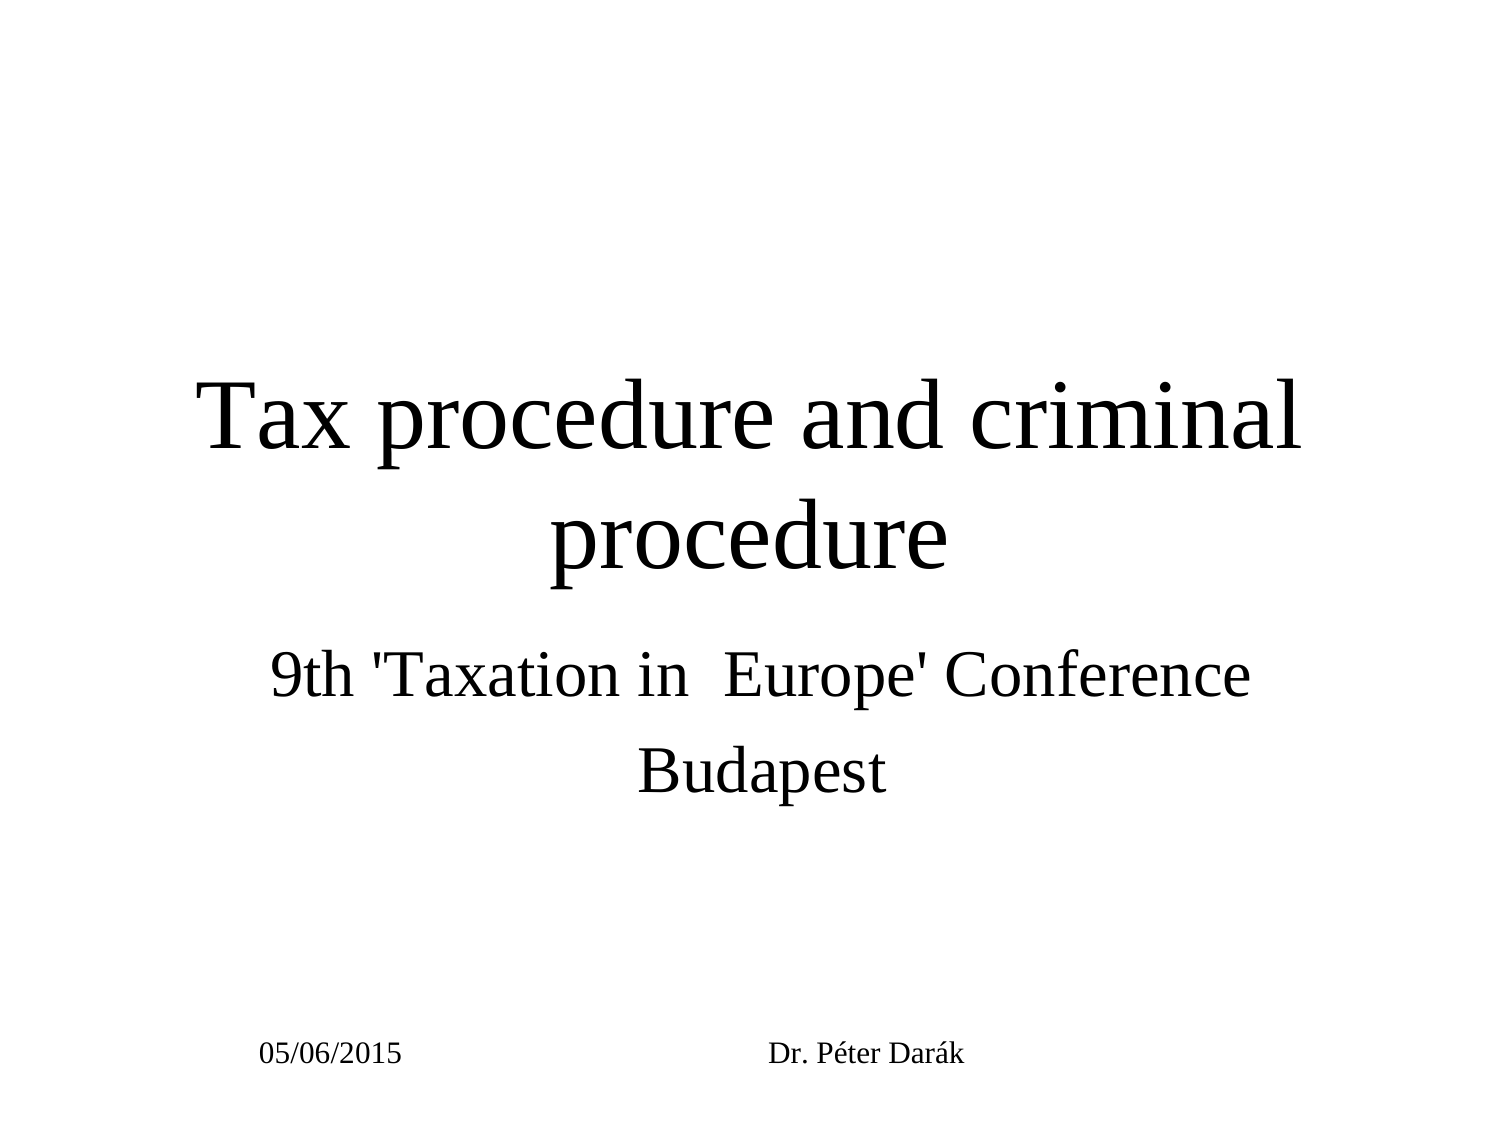

# Tax procedure and criminal procedure
9th 'Taxation in Europe' Conference
Budapest
05/06/2015
Dr. Péter Darák